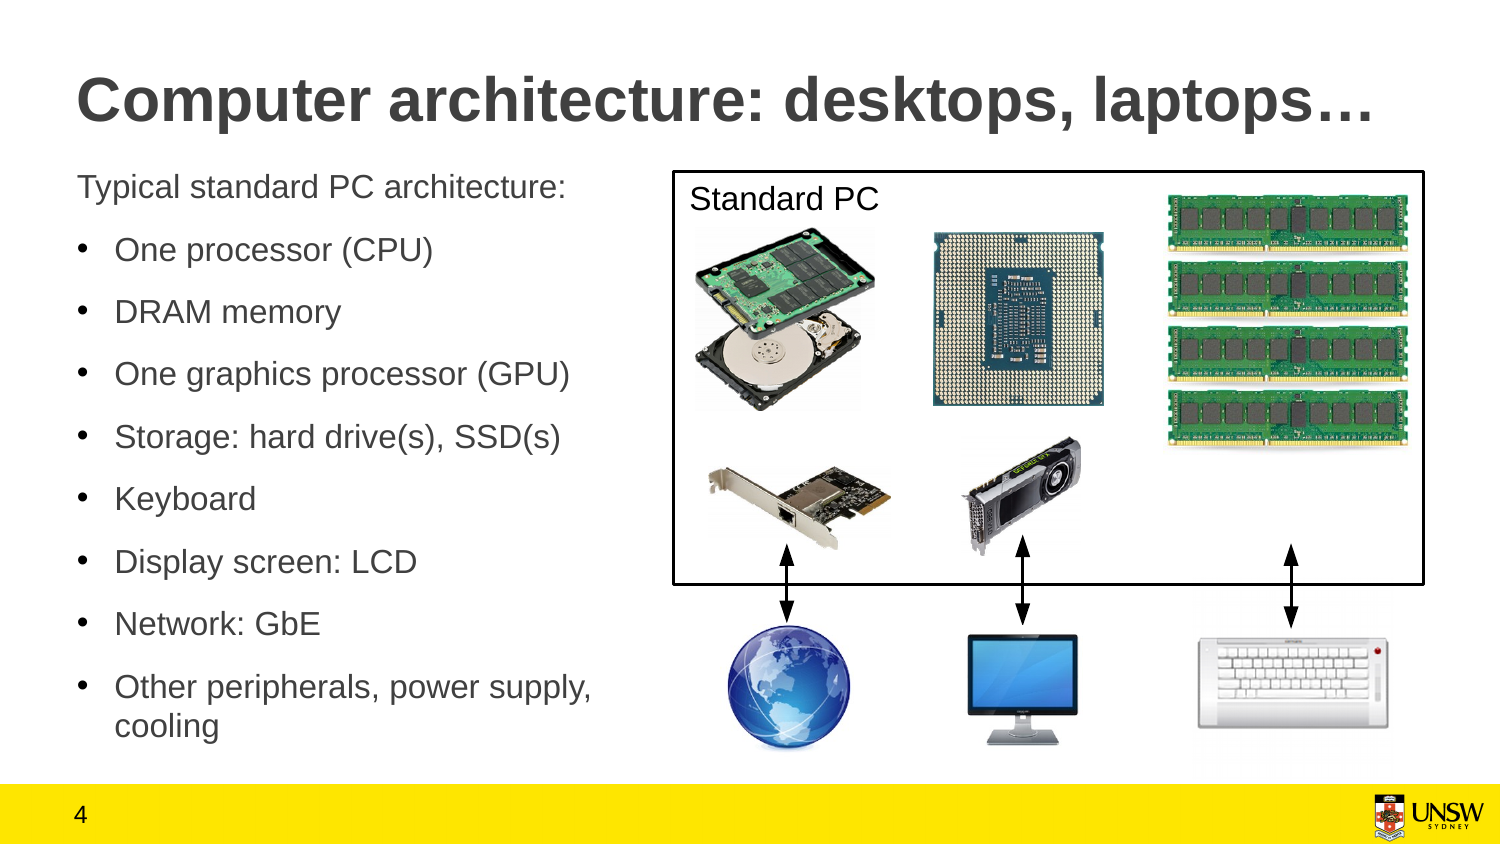

# Computer architecture: desktops, laptops…
Typical standard PC architecture:
One processor (CPU)
DRAM memory
One graphics processor (GPU)
Storage: hard drive(s), SSD(s)
Keyboard
Display screen: LCD
Network: GbE
Other peripherals, power supply,
cooling
Standard PC